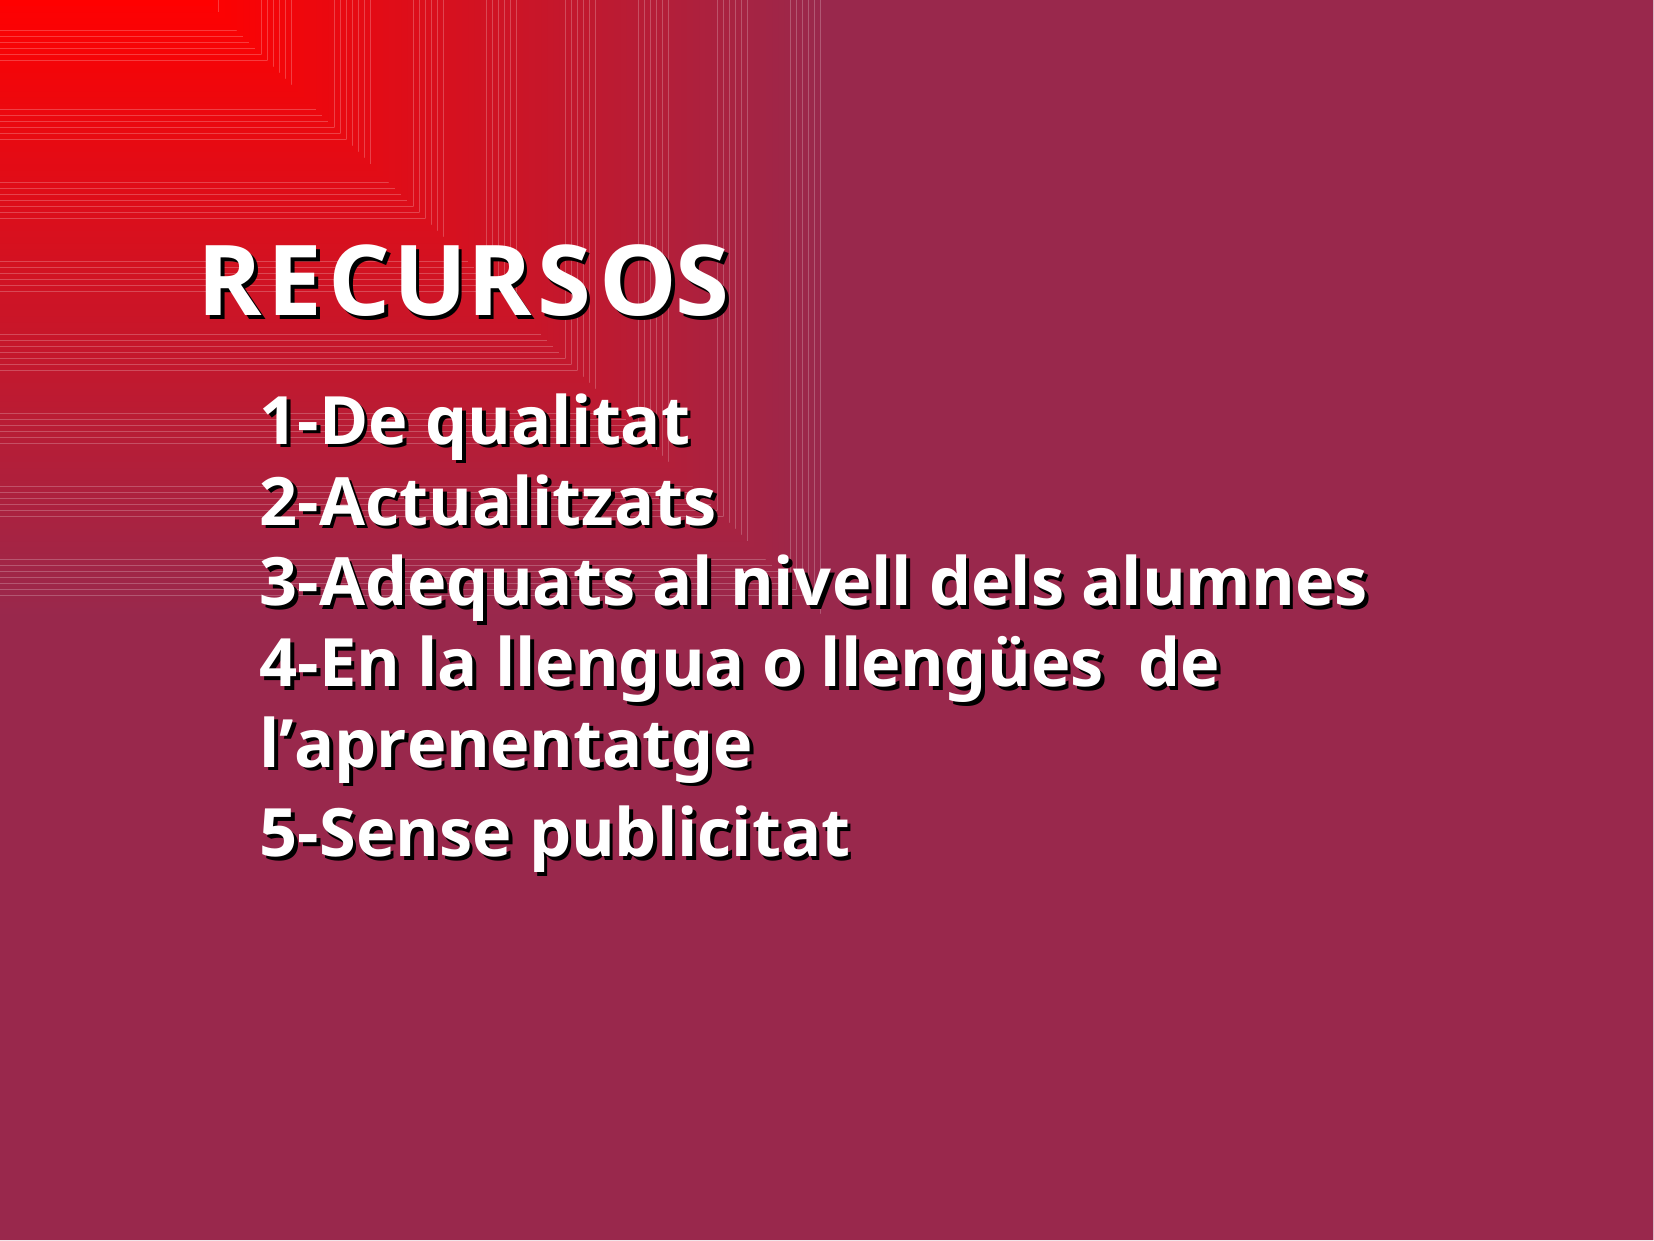

1-De qualitat
2-Actualitzats
3-Adequats al nivell dels alumnes
4-En la llengua o llengües de l’aprenentatge
5-Sense publicitat